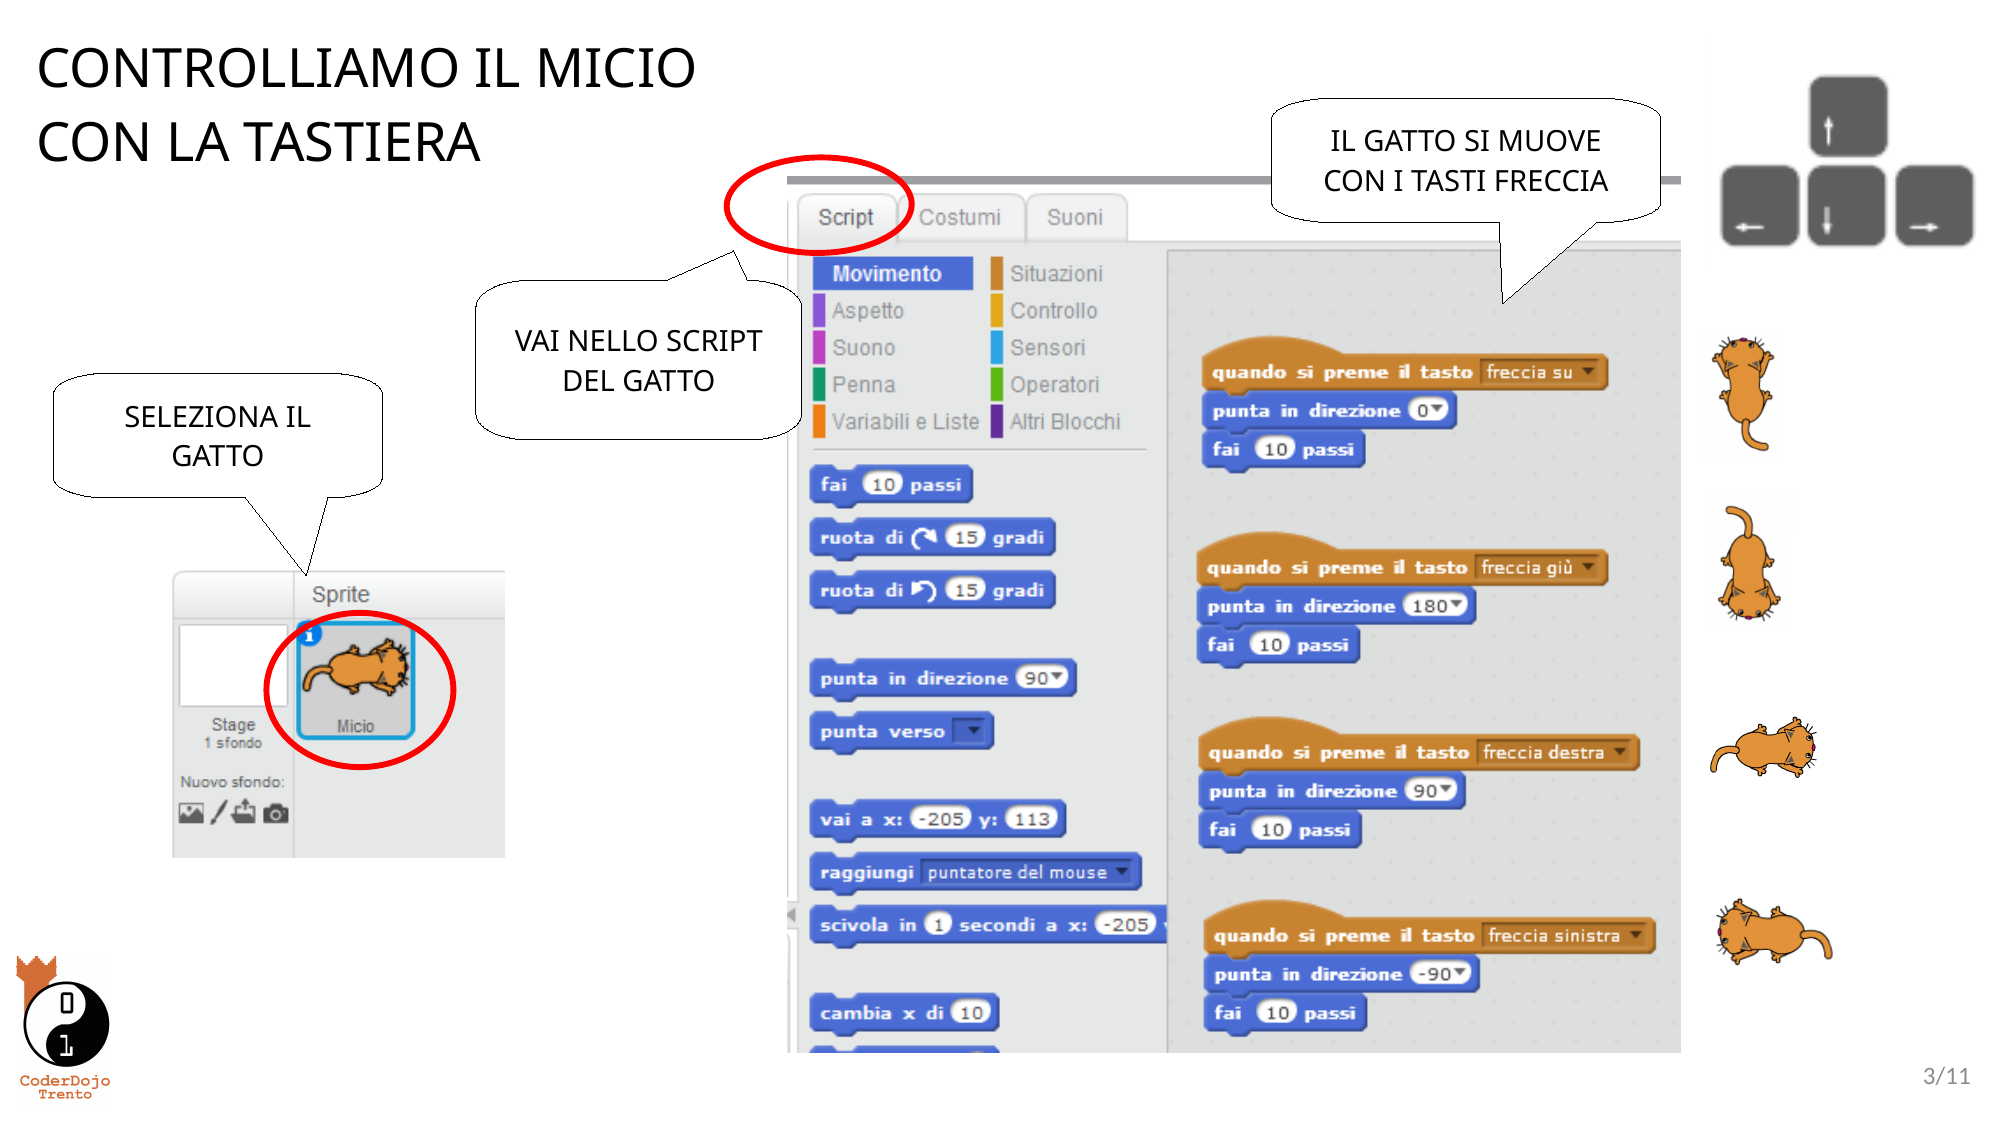

CONTROLLIAMO IL MICIO
CON LA TASTIERA
IL GATTO SI MUOVE CON I TASTI FRECCIA
VAI NELLO SCRIPT DEL GATTO
SELEZIONA IL GATTO
3